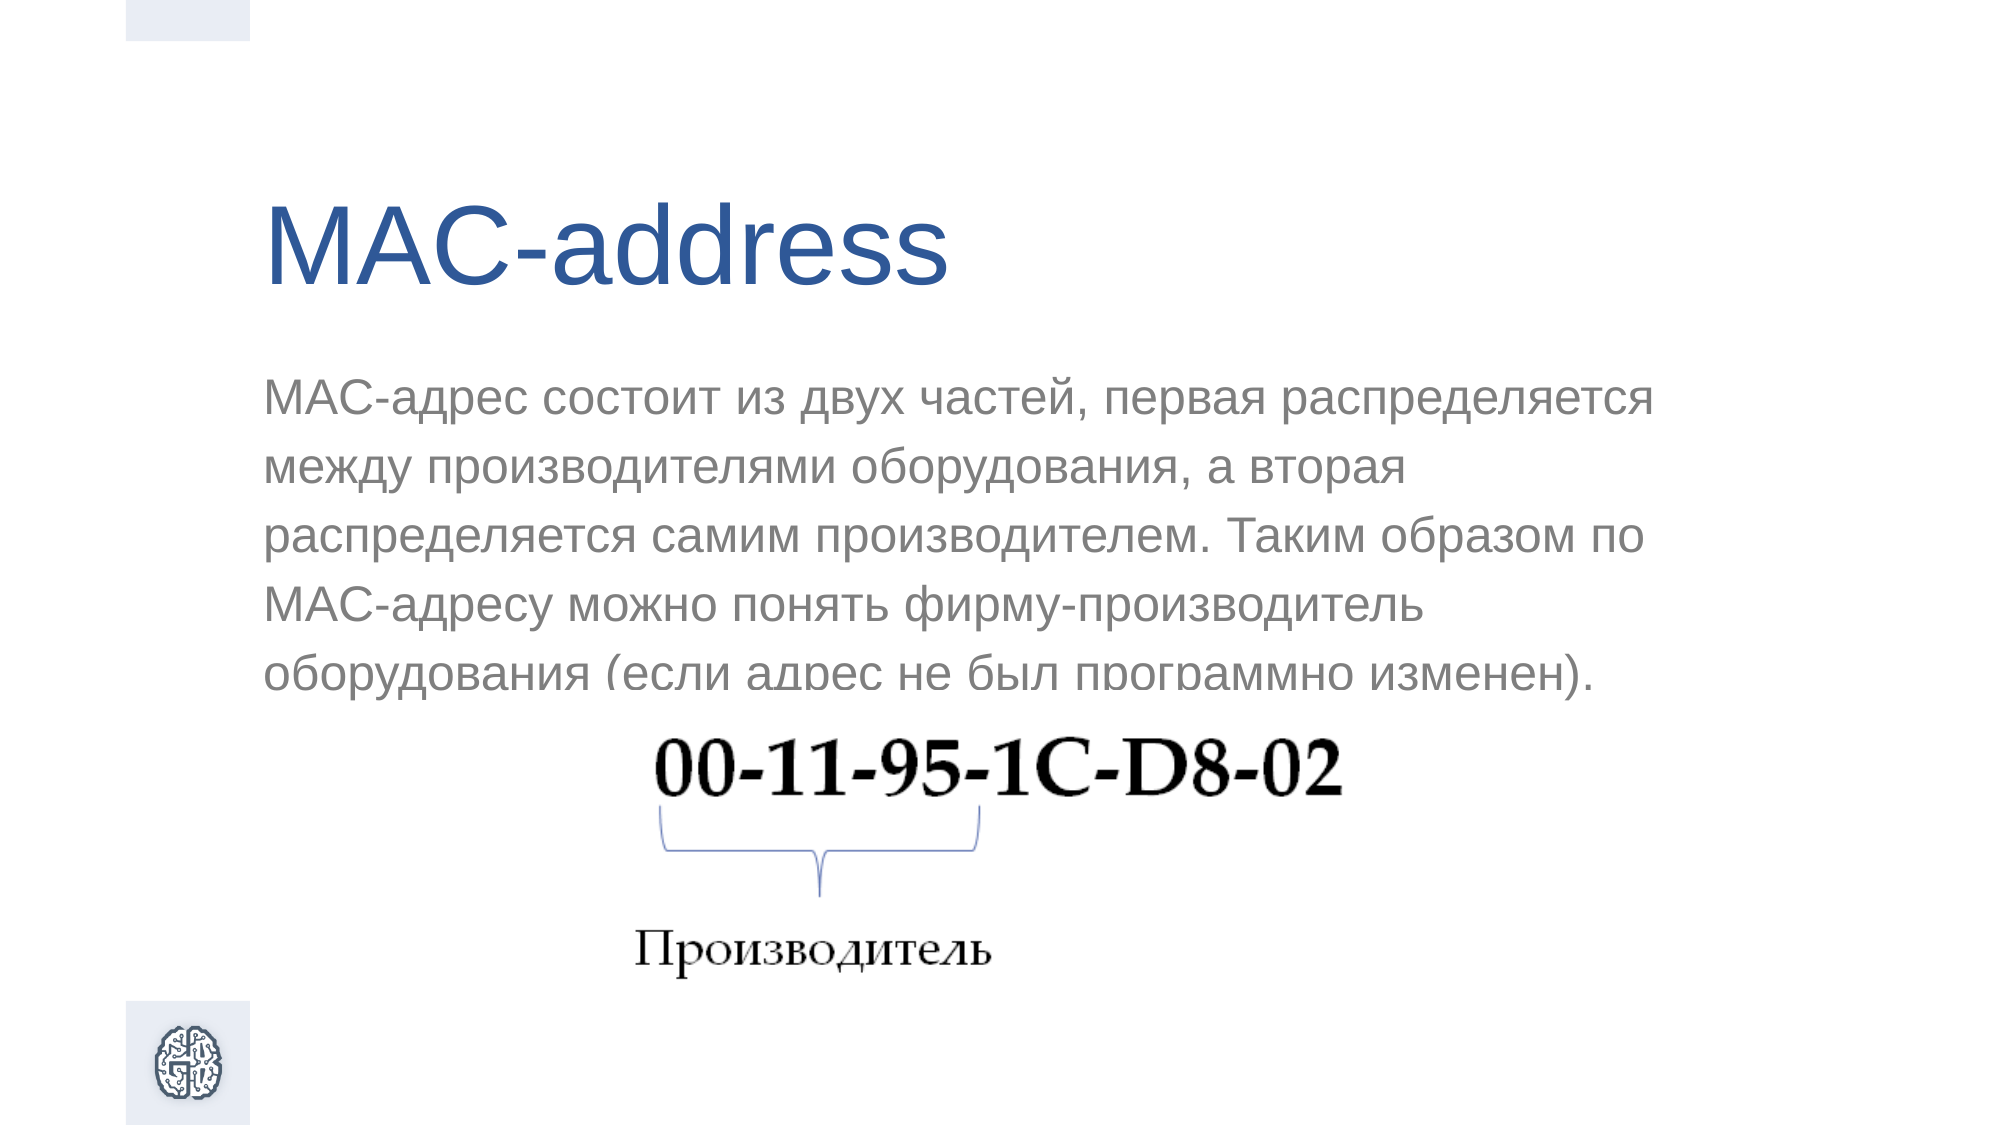

# MAC-address
MAC-адрес состоит из двух частей, первая распределяется между производителями оборудования, а вторая распределяется самим производителем. Таким образом по MAC-адресу можно понять фирму-производитель оборудования (если адрес не был программно изменен).